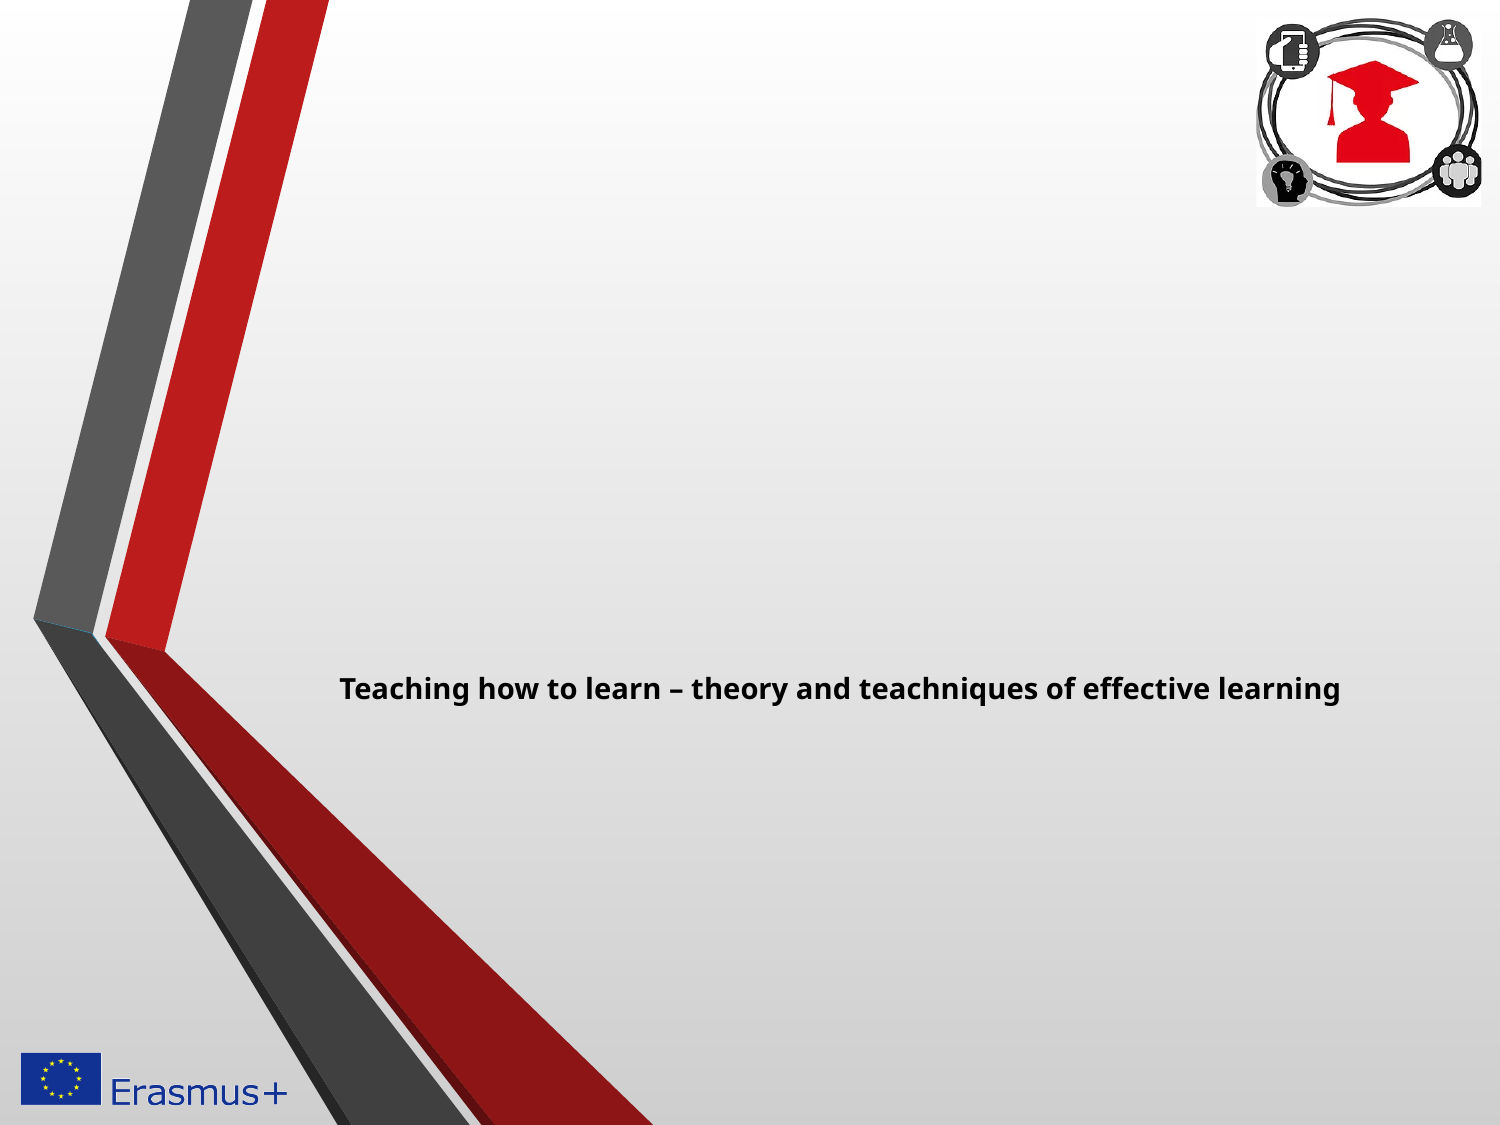

# Teaching how to learn – theory and teachniques of effective learning